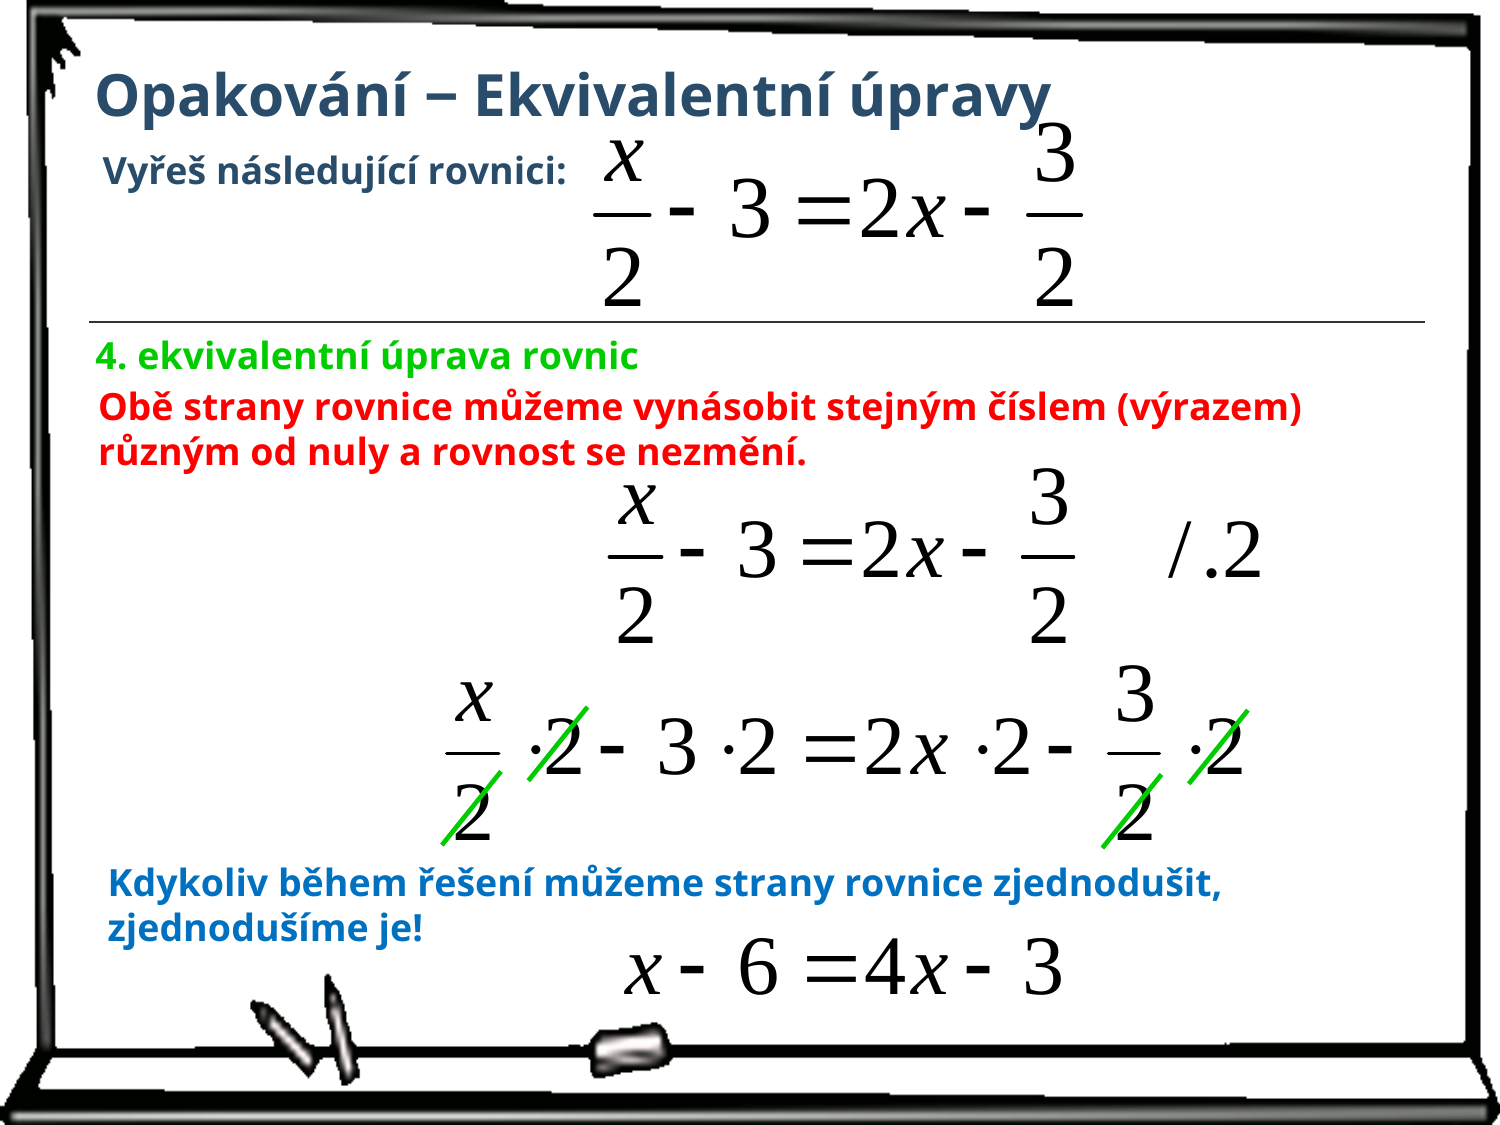

Opakování − Ekvivalentní úpravy
Vyřeš následující rovnici:
4. ekvivalentní úprava rovnic
Obě strany rovnice můžeme vynásobit stejným číslem (výrazem) různým od nuly a rovnost se nezmění.
Kdykoliv během řešení můžeme strany rovnice zjednodušit, zjednodušíme je!